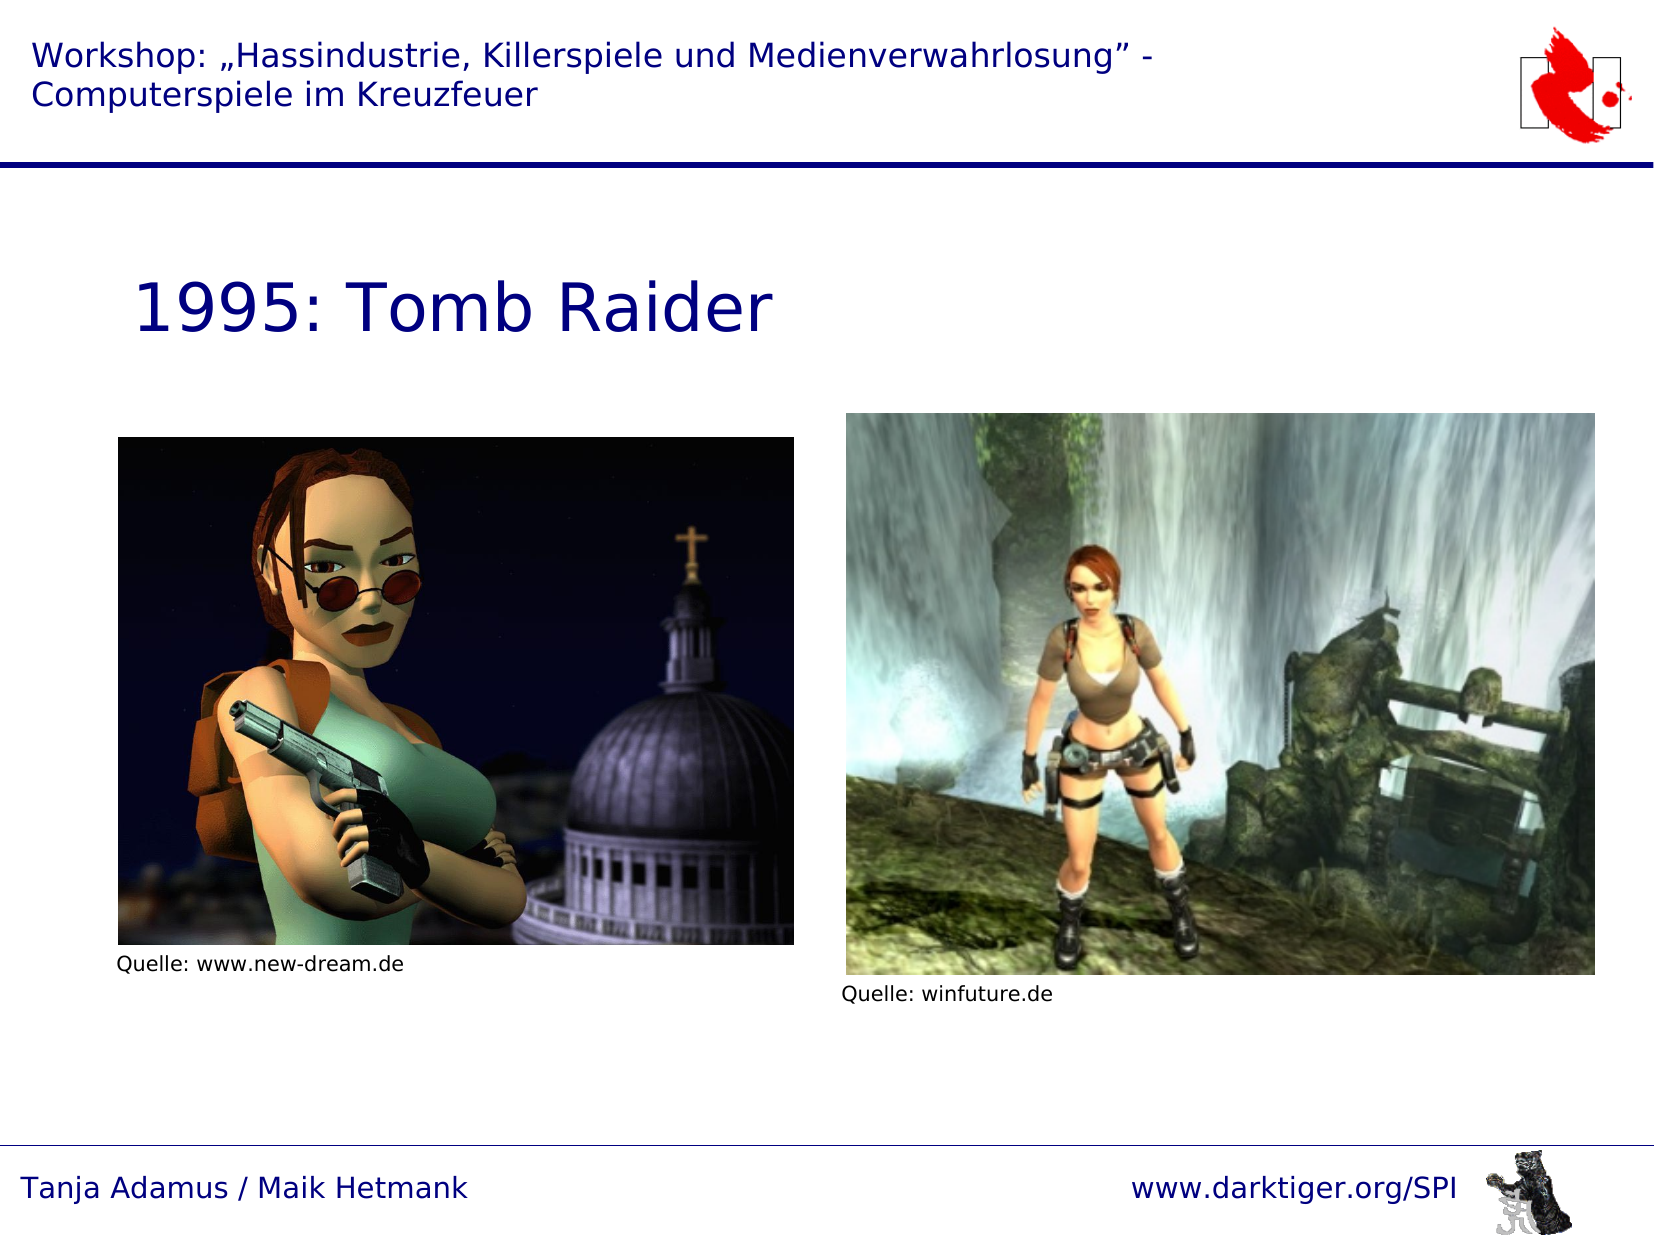

Workshop: „Hassindustrie, Killerspiele und Medienverwahrlosung” - Computerspiele im Kreuzfeuer
1995: Tomb Raider
Quelle: www.new-dream.de
Quelle: winfuture.de